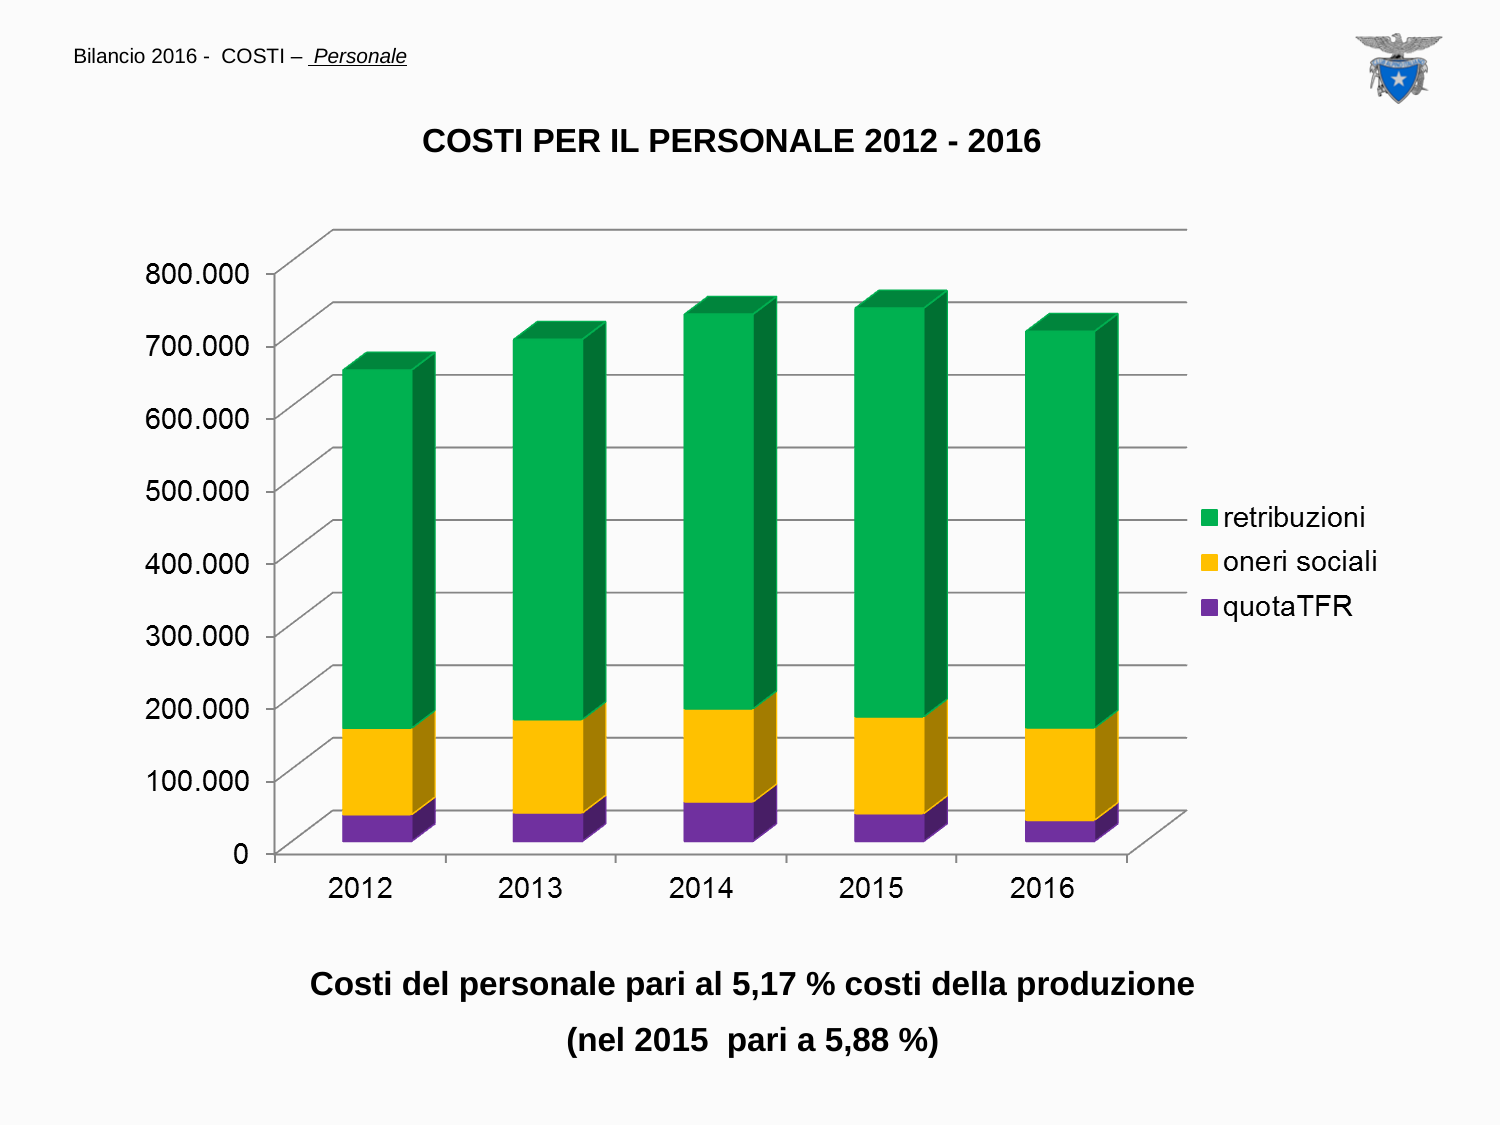

Bilancio 2016 - COSTI – Personale
COSTI PER IL PERSONALE 2012 - 2016
Costi del personale pari al 5,17 % costi della produzione
(nel 2015 pari a 5,88 %)